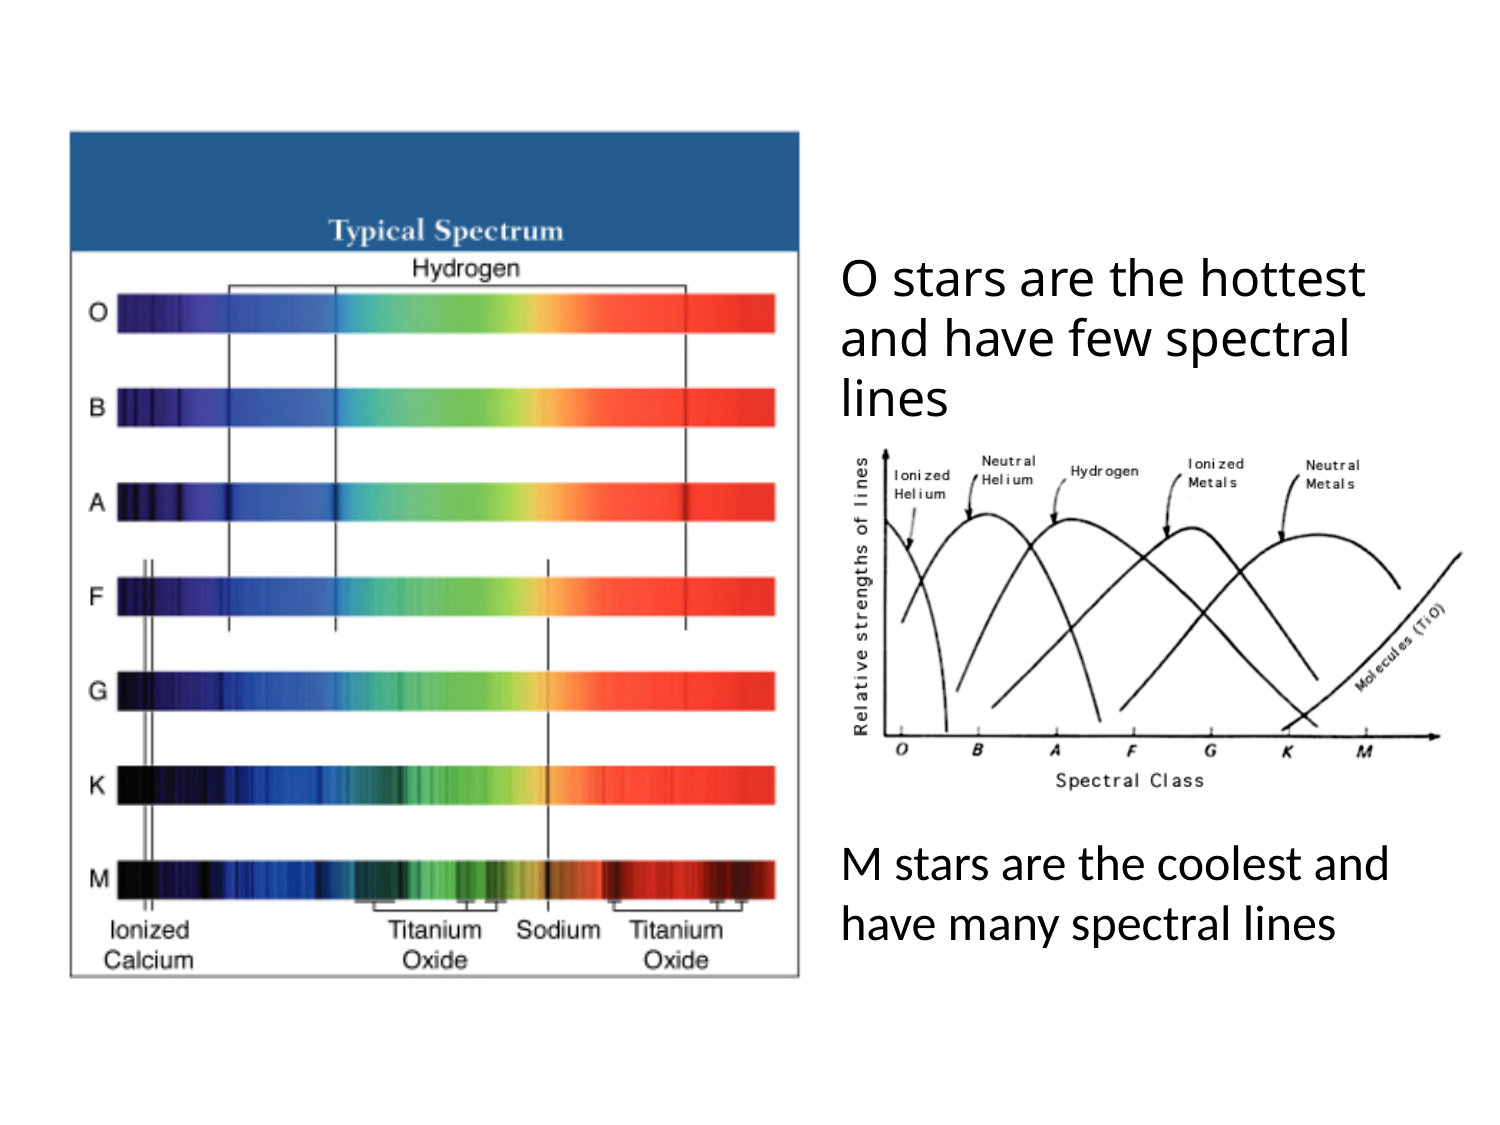

O stars are the hottest and have few spectral lines
M stars are the coolest and have many spectral lines